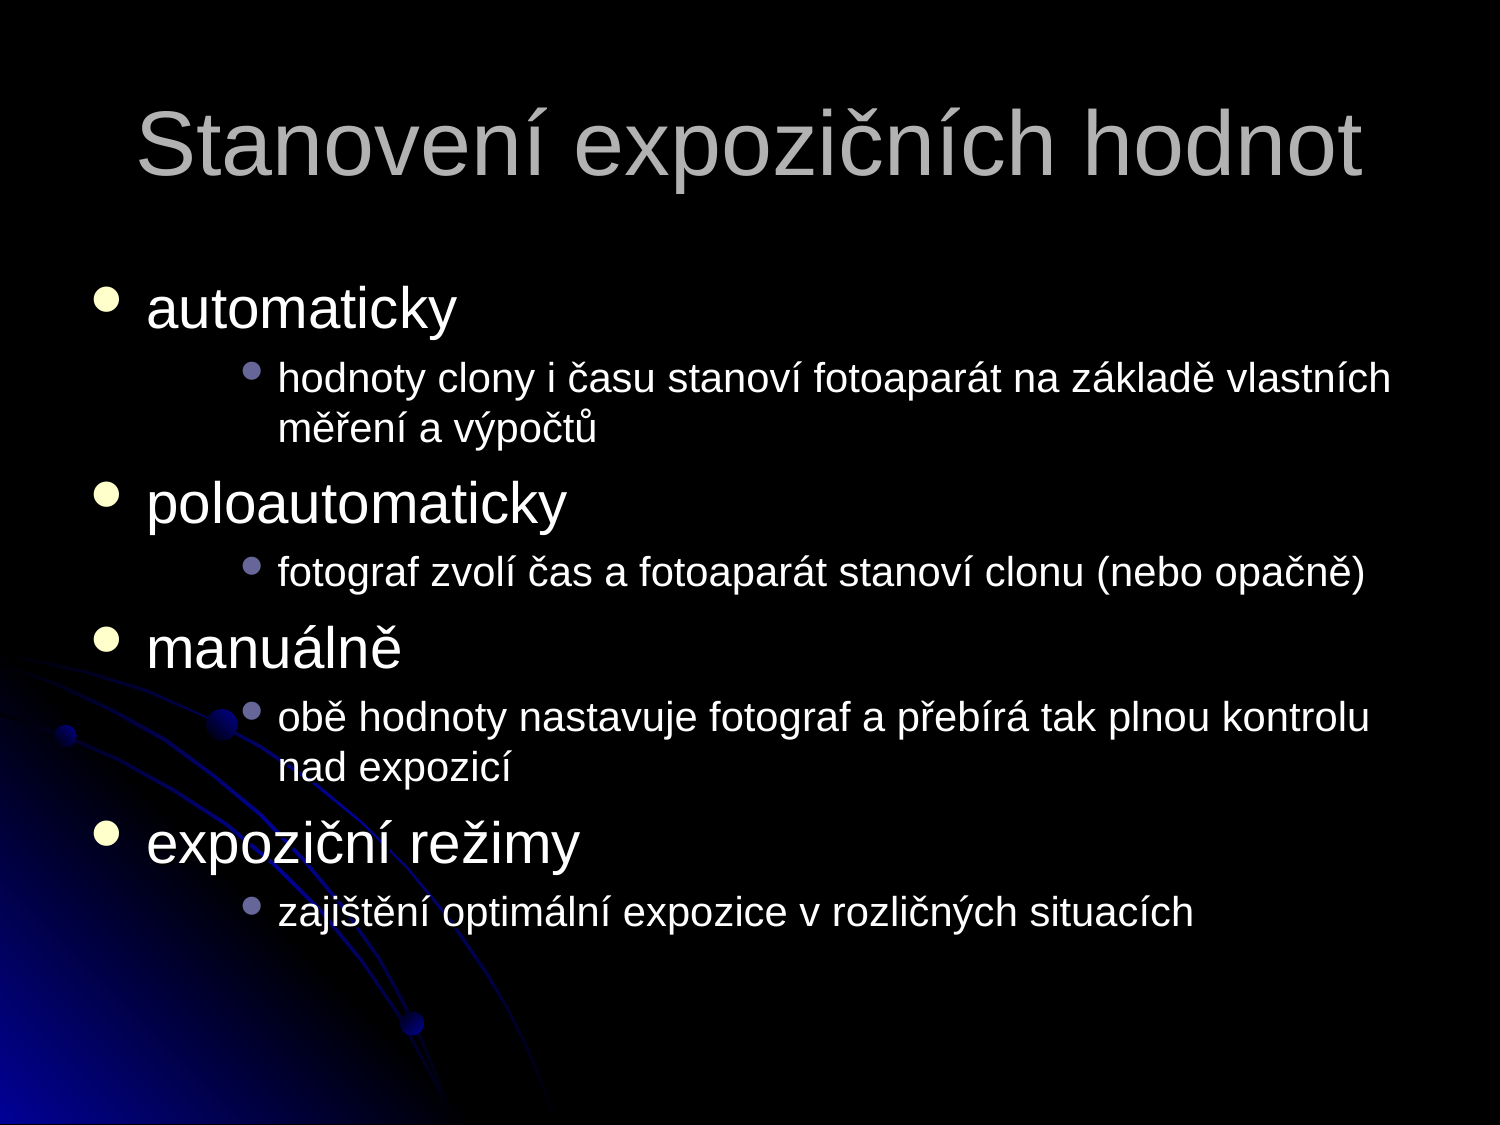

# Stanovení expozičních hodnot
automaticky
hodnoty clony i času stanoví fotoaparát na základě vlastních měření a výpočtů
poloautomaticky
fotograf zvolí čas a fotoaparát stanoví clonu (nebo opačně)
manuálně
obě hodnoty nastavuje fotograf a přebírá tak plnou kontrolu nad expozicí
expoziční režimy
zajištění optimální expozice v rozličných situacích